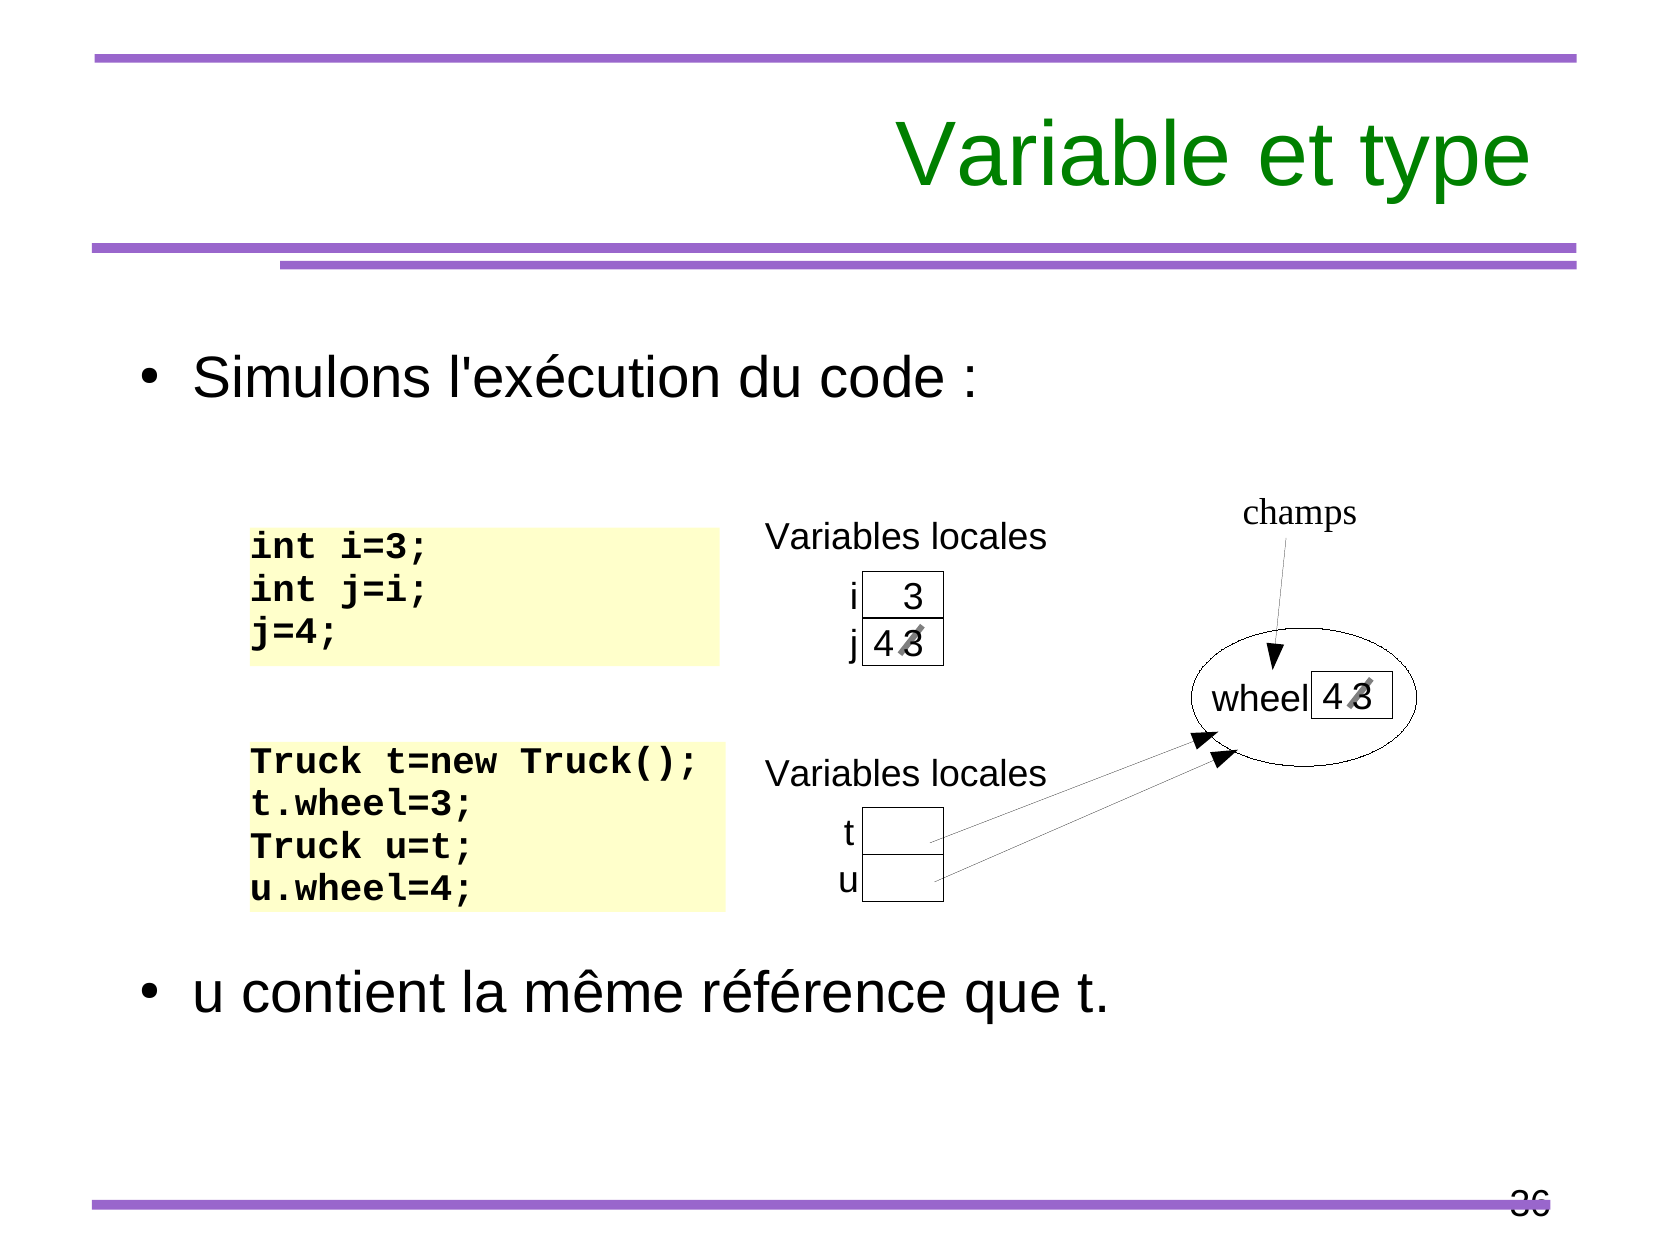

# Variable et type
Simulons l'exécution du code :
u contient la même référence que t.
champs
Variables locales
int i=3;
int j=i;
j=4;
i
3
j
4
3
4
3
wheel
Truck t=new Truck();
t.wheel=3;
Truck u=t;
u.wheel=4;
Variables locales
t
u